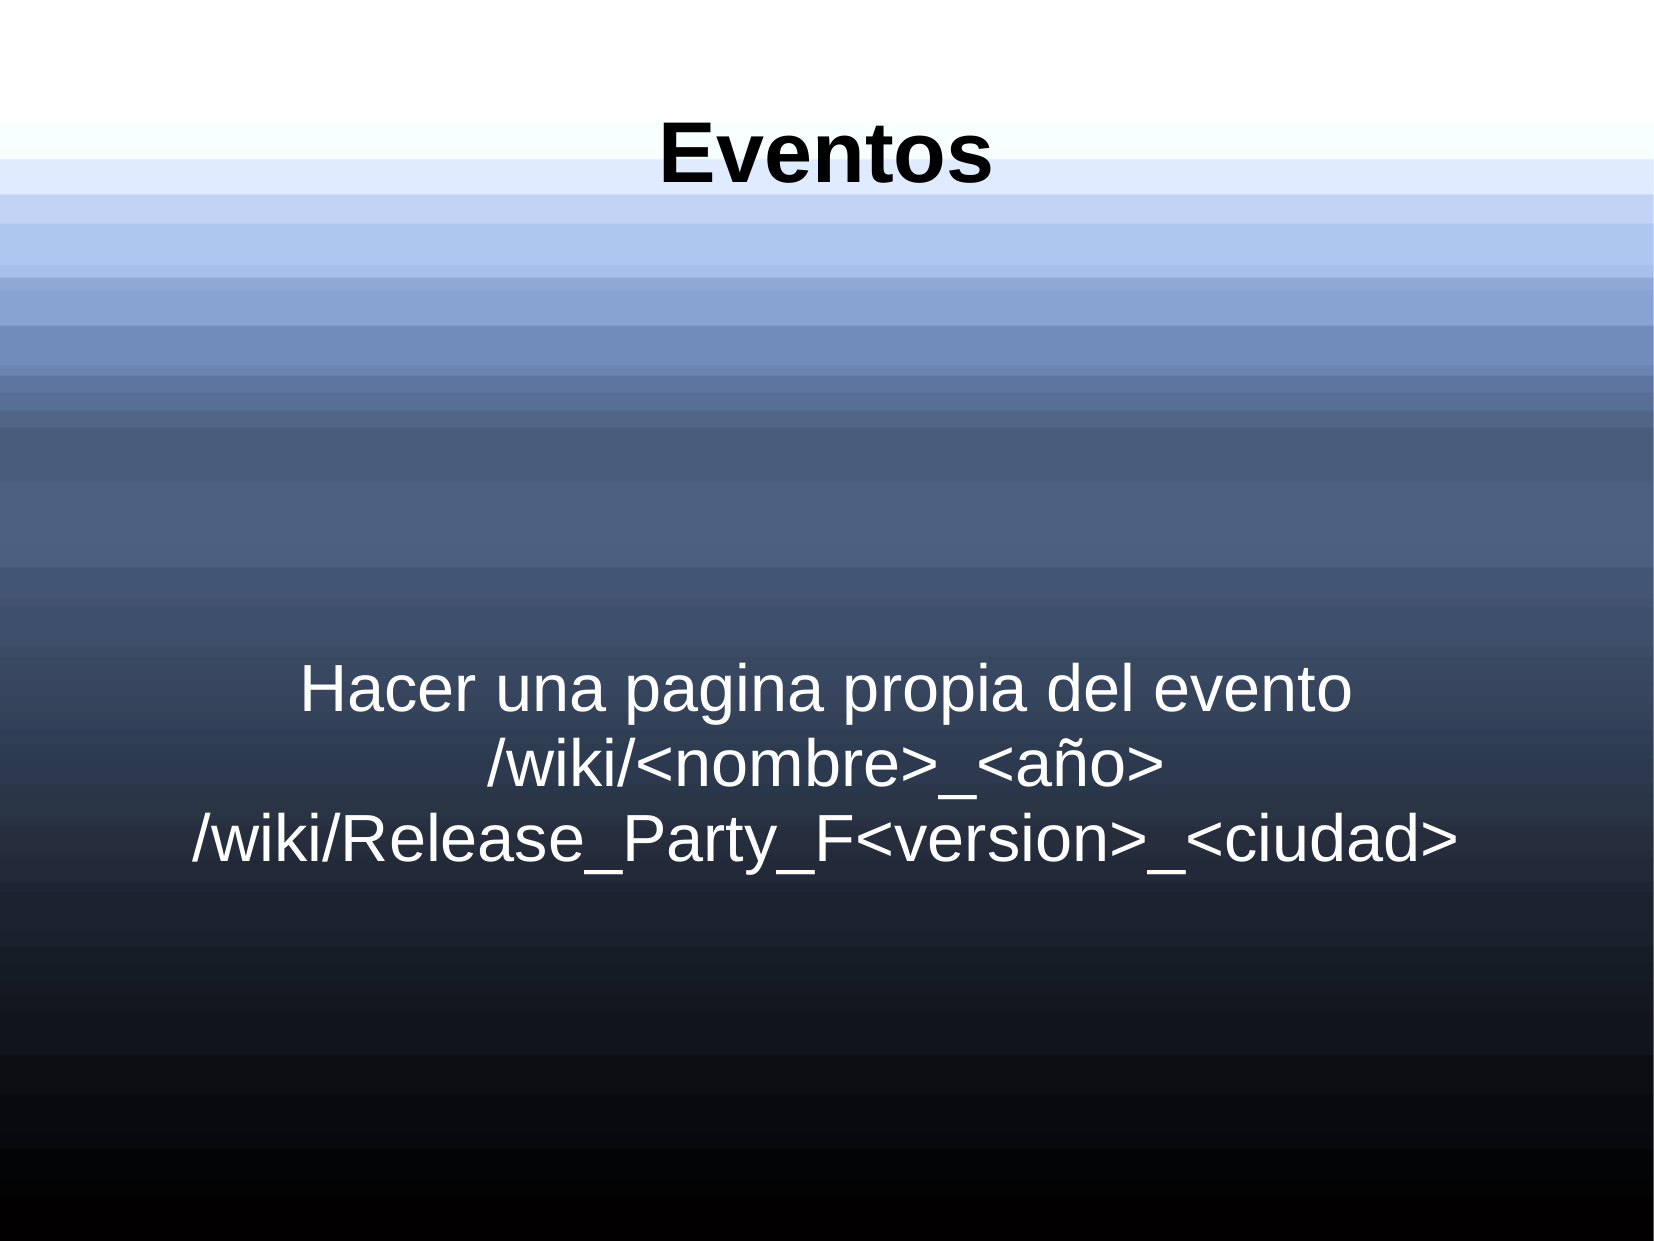

# Eventos
Hacer una pagina propia del evento
/wiki/<nombre>_<año>
/wiki/Release_Party_F<version>_<ciudad>